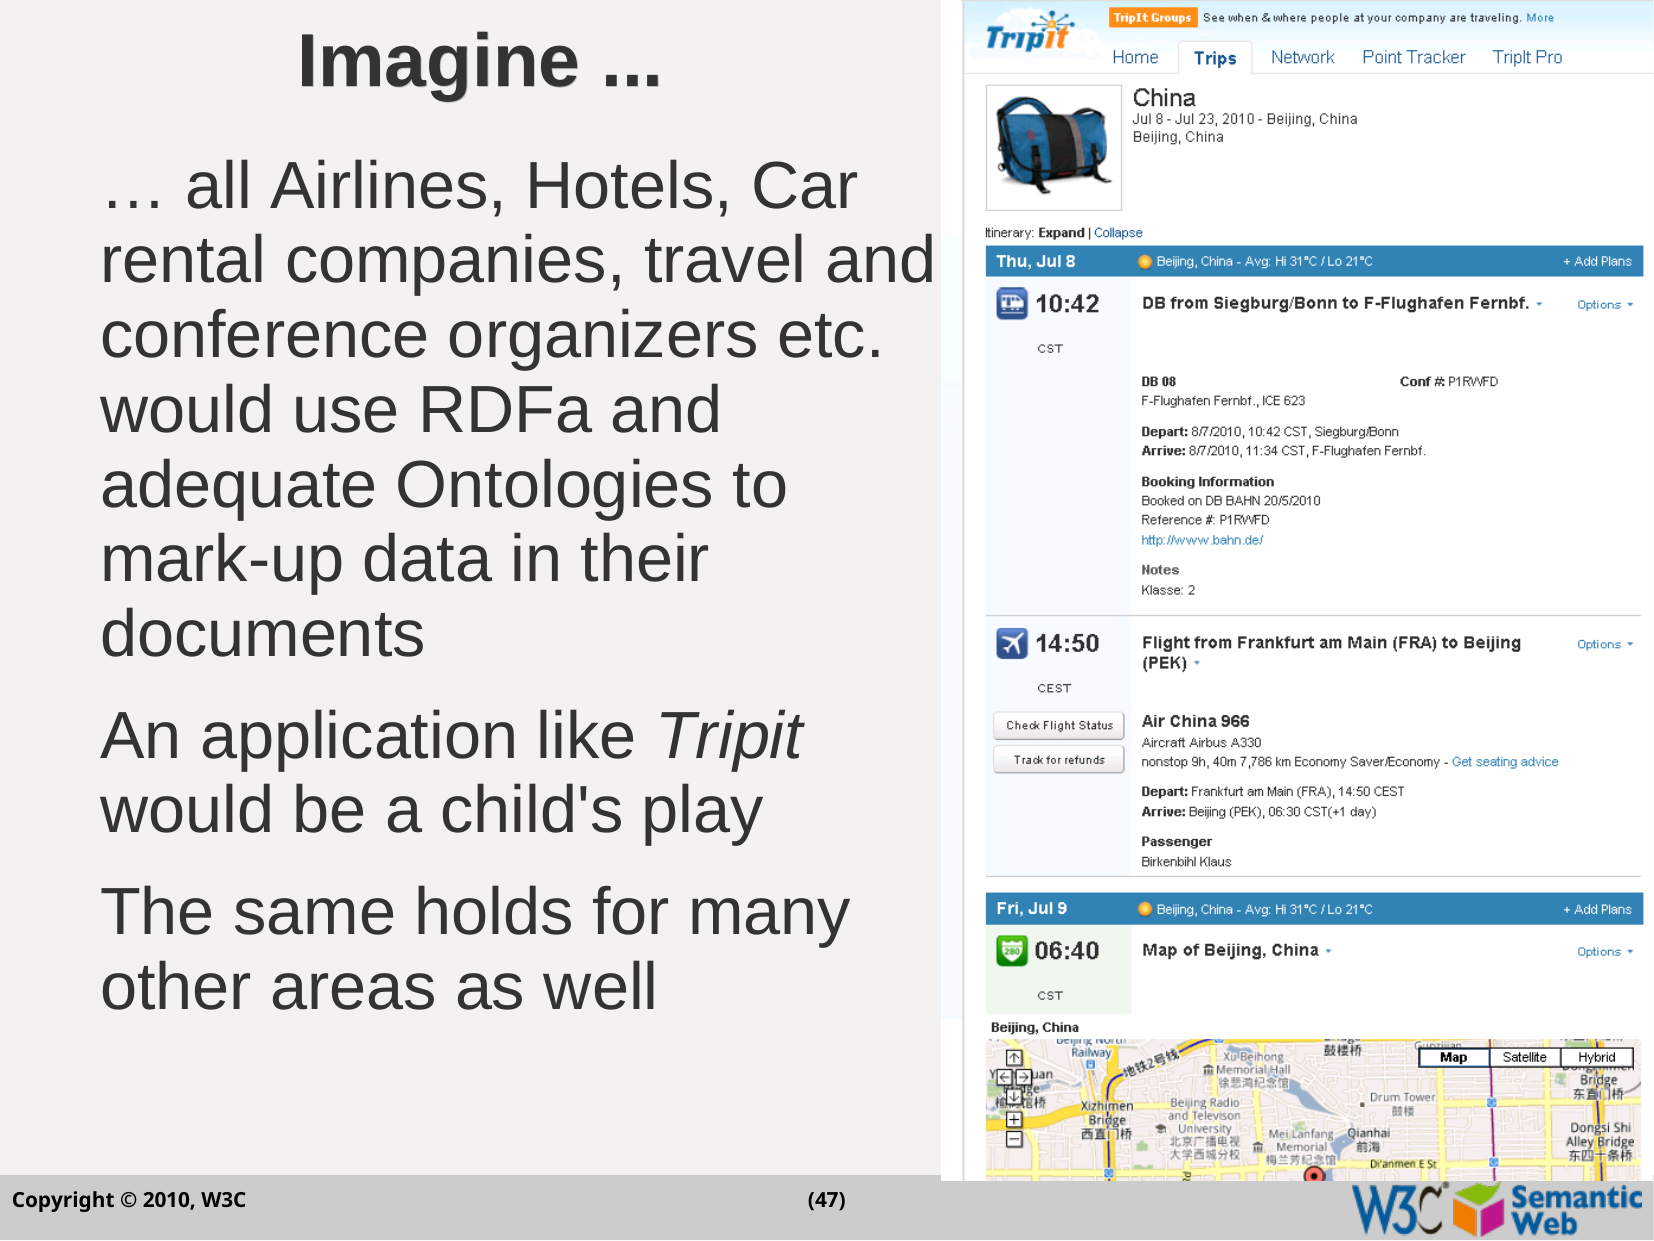

# Imagine ...
… all Airlines, Hotels, Car rental companies, travel and conference organizers etc. would use RDFa and adequate Ontologies to mark-up data in their documents
An application like Tripit would be a child's play
The same holds for many other areas as well